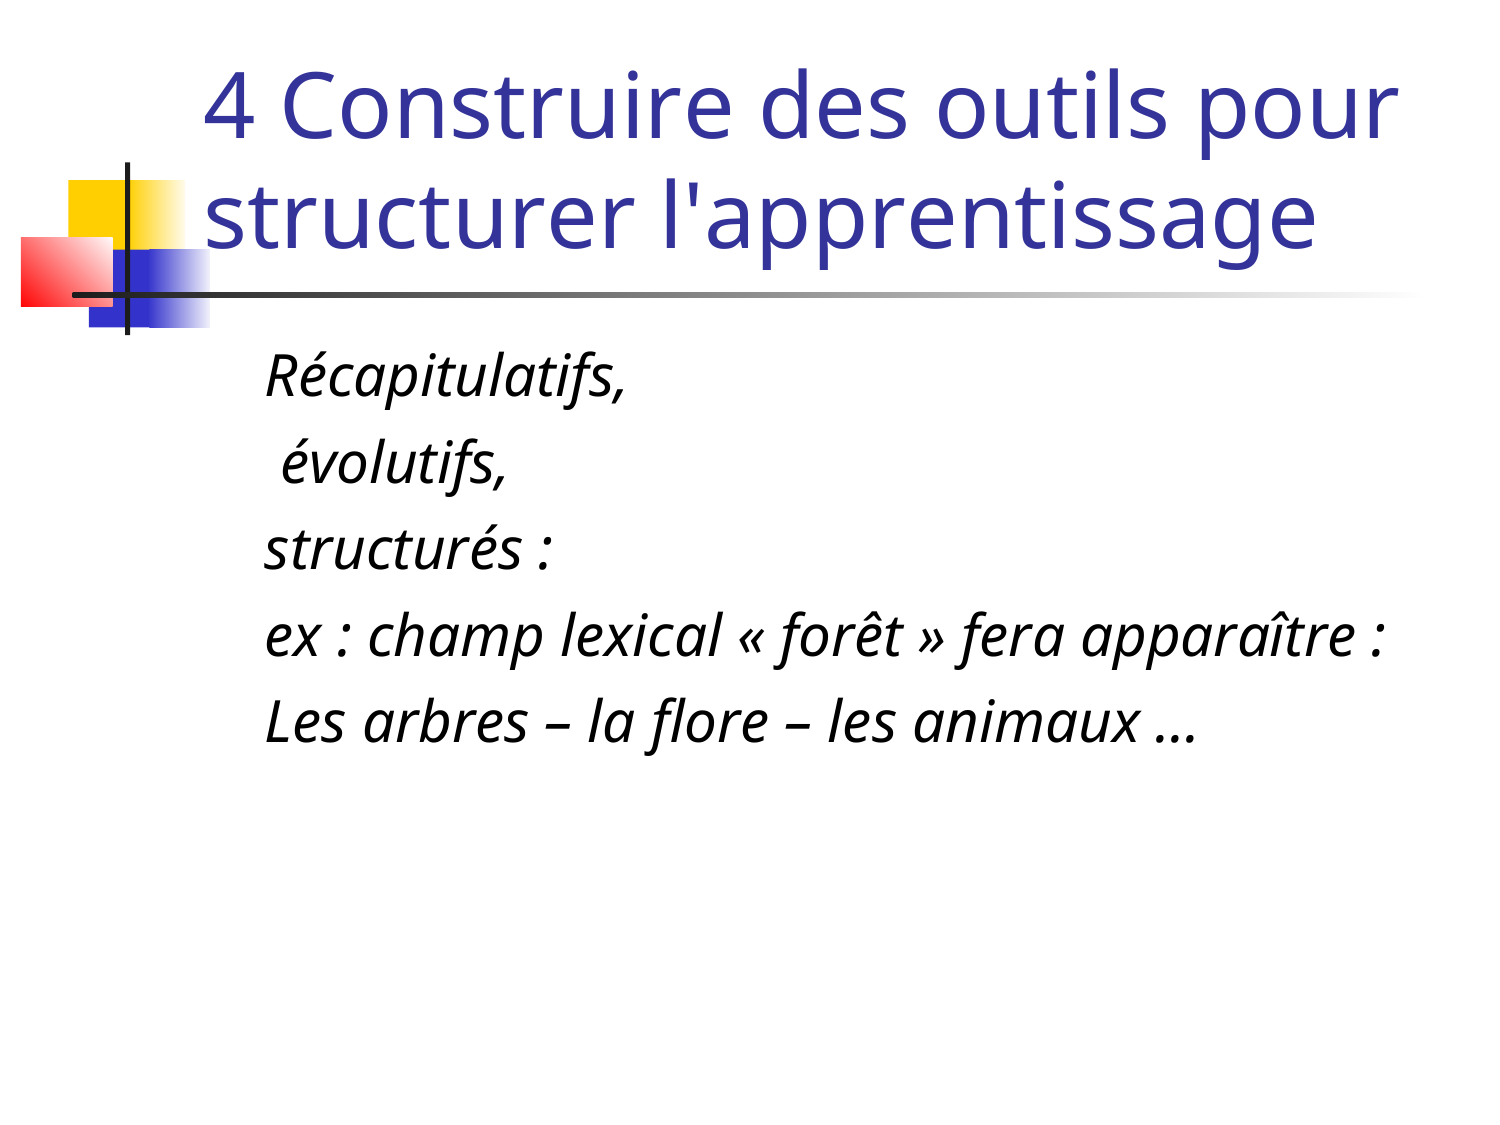

# 4 Construire des outils pour structurer l'apprentissage
Récapitulatifs,
 évolutifs,
structurés :
ex : champ lexical « forêt » fera apparaître :
Les arbres – la flore – les animaux ...